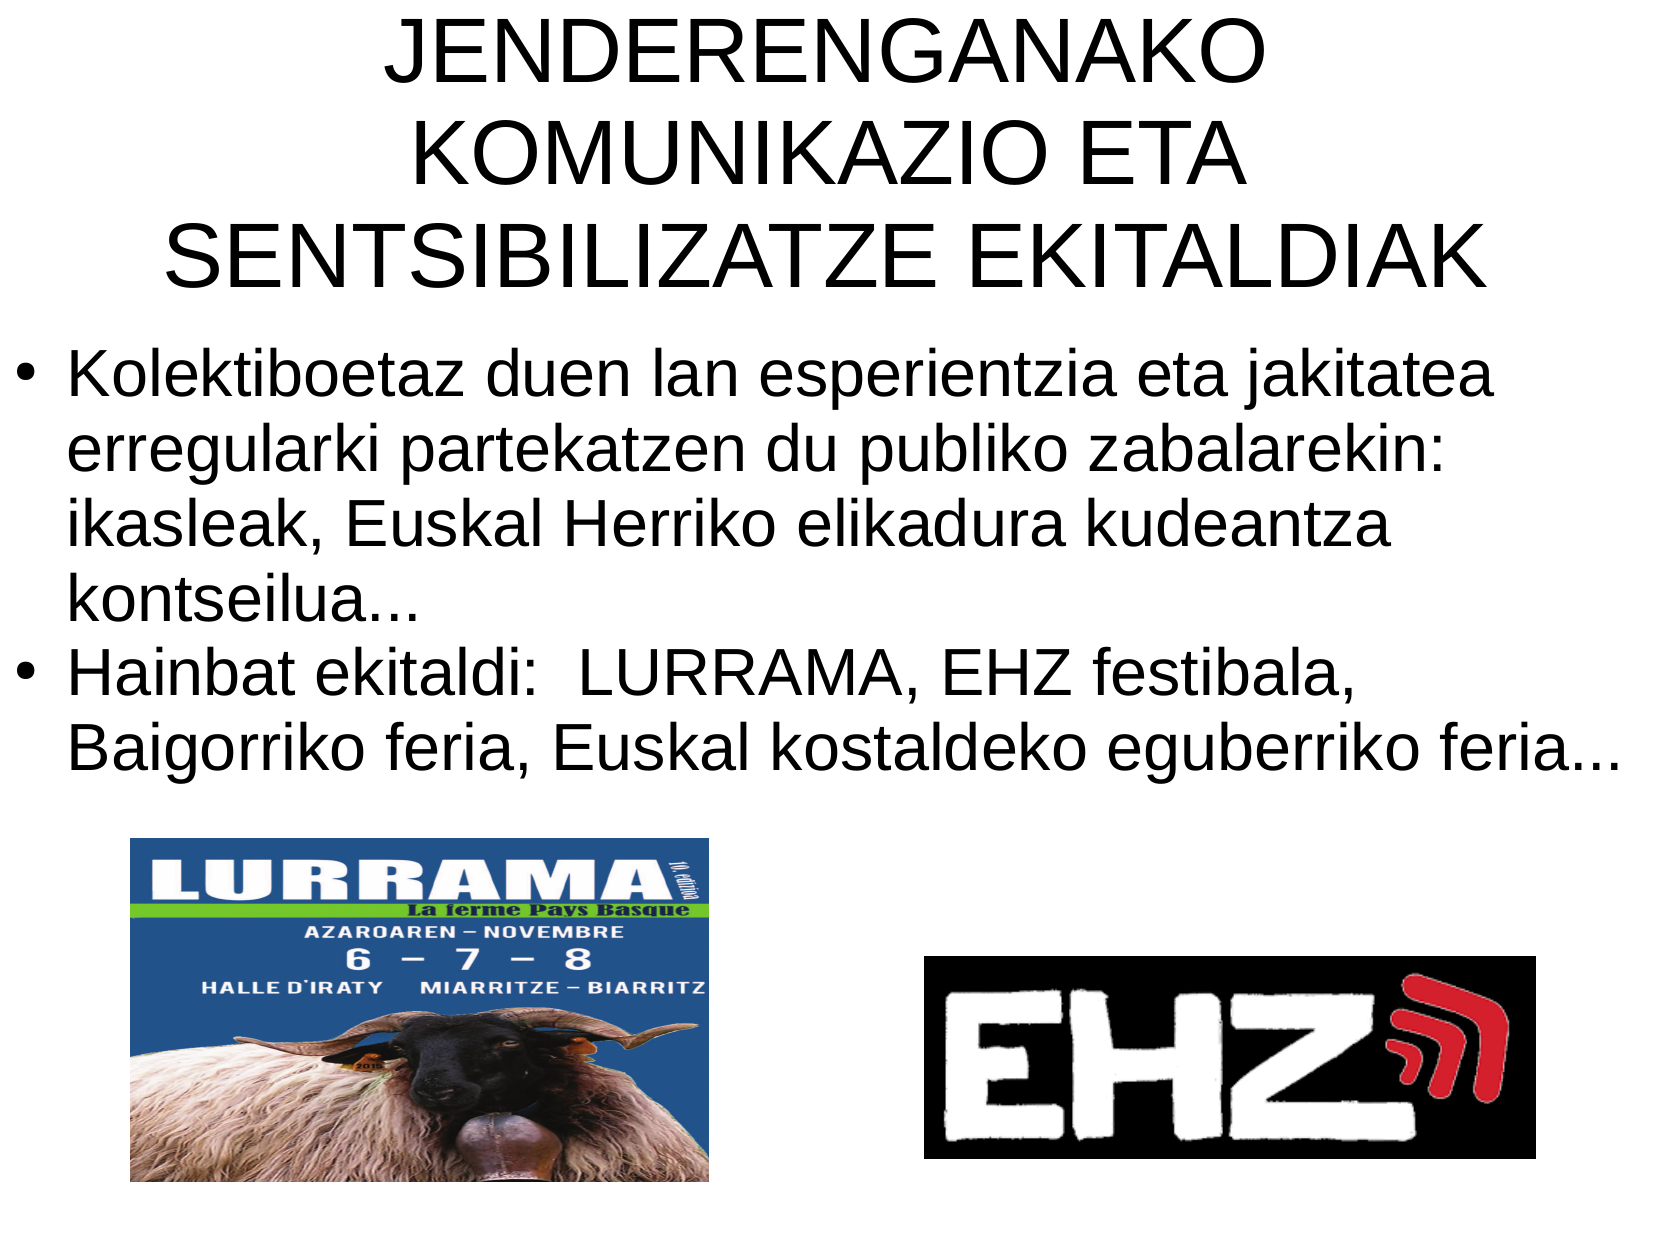

# JENDERENGANAKO KOMUNIKAZIO ETA SENTSIBILIZATZE EKITALDIAK
Kolektiboetaz duen lan esperientzia eta jakitatea erregularki partekatzen du publiko zabalarekin: ikasleak, Euskal Herriko elikadura kudeantza kontseilua...
Hainbat ekitaldi: LURRAMA, EHZ festibala, Baigorriko feria, Euskal kostaldeko eguberriko feria...